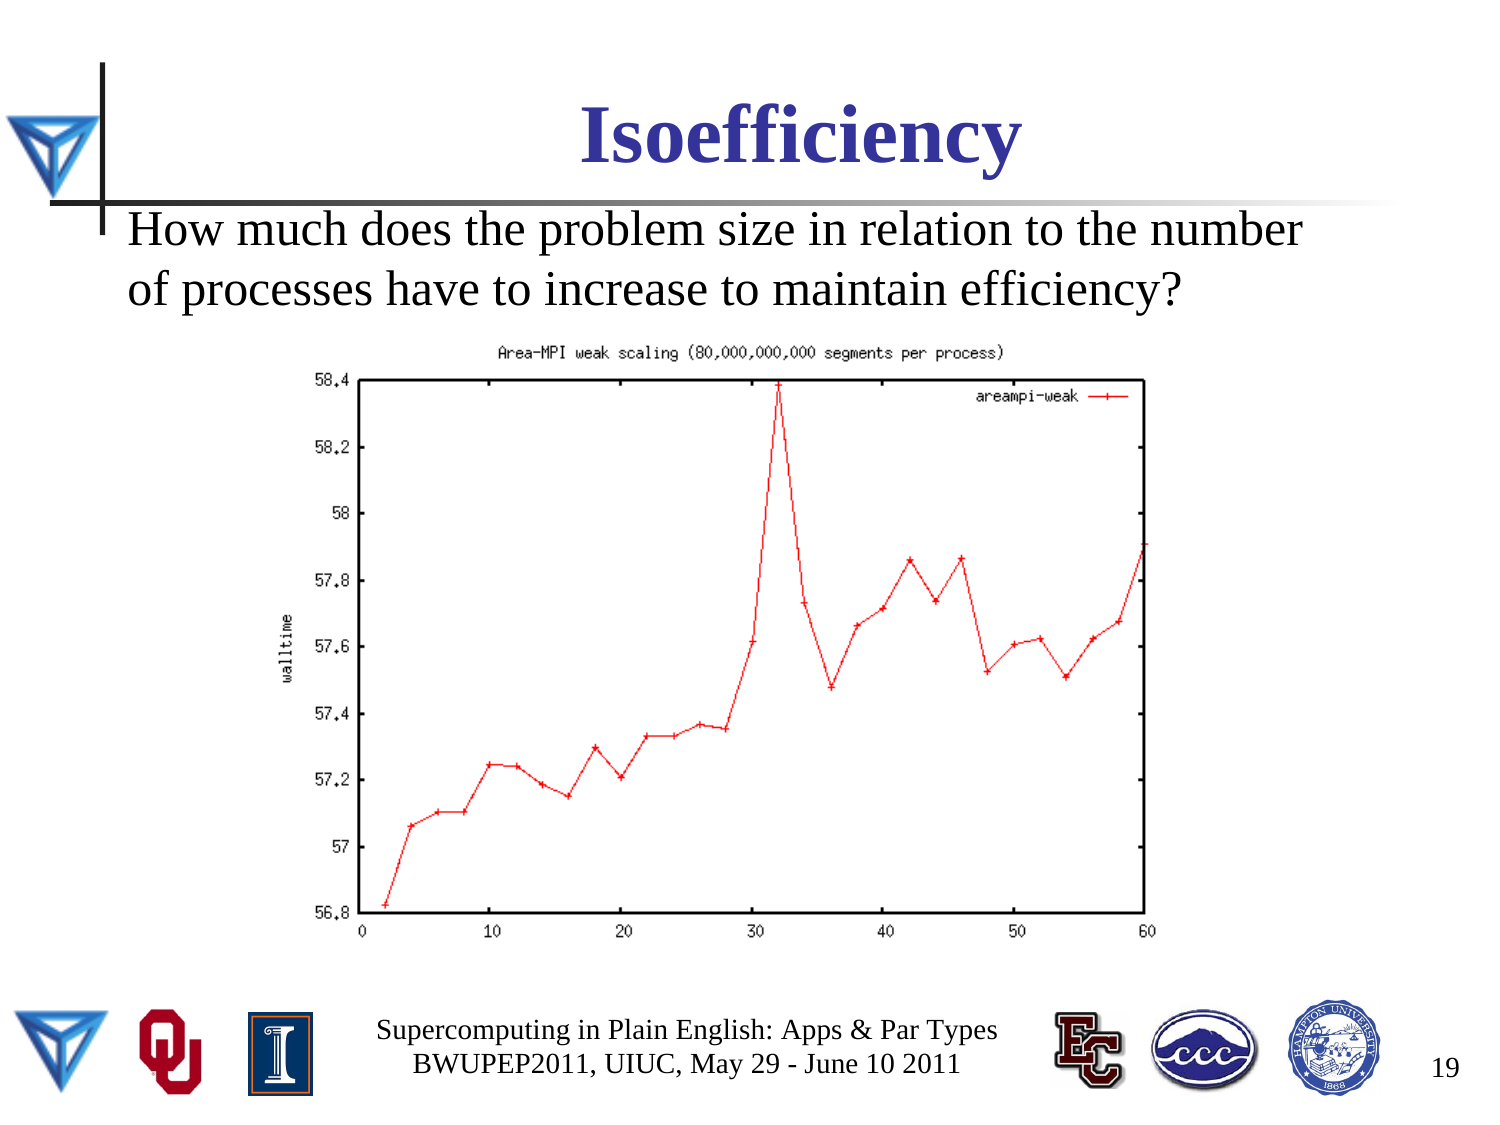

# Isoefficiency
How much does the problem size in relation to the number of processes have to increase to maintain efficiency?
Supercomputing in Plain English: Apps & Par Types BWUPEP2011, UIUC, May 29 - June 10 2011